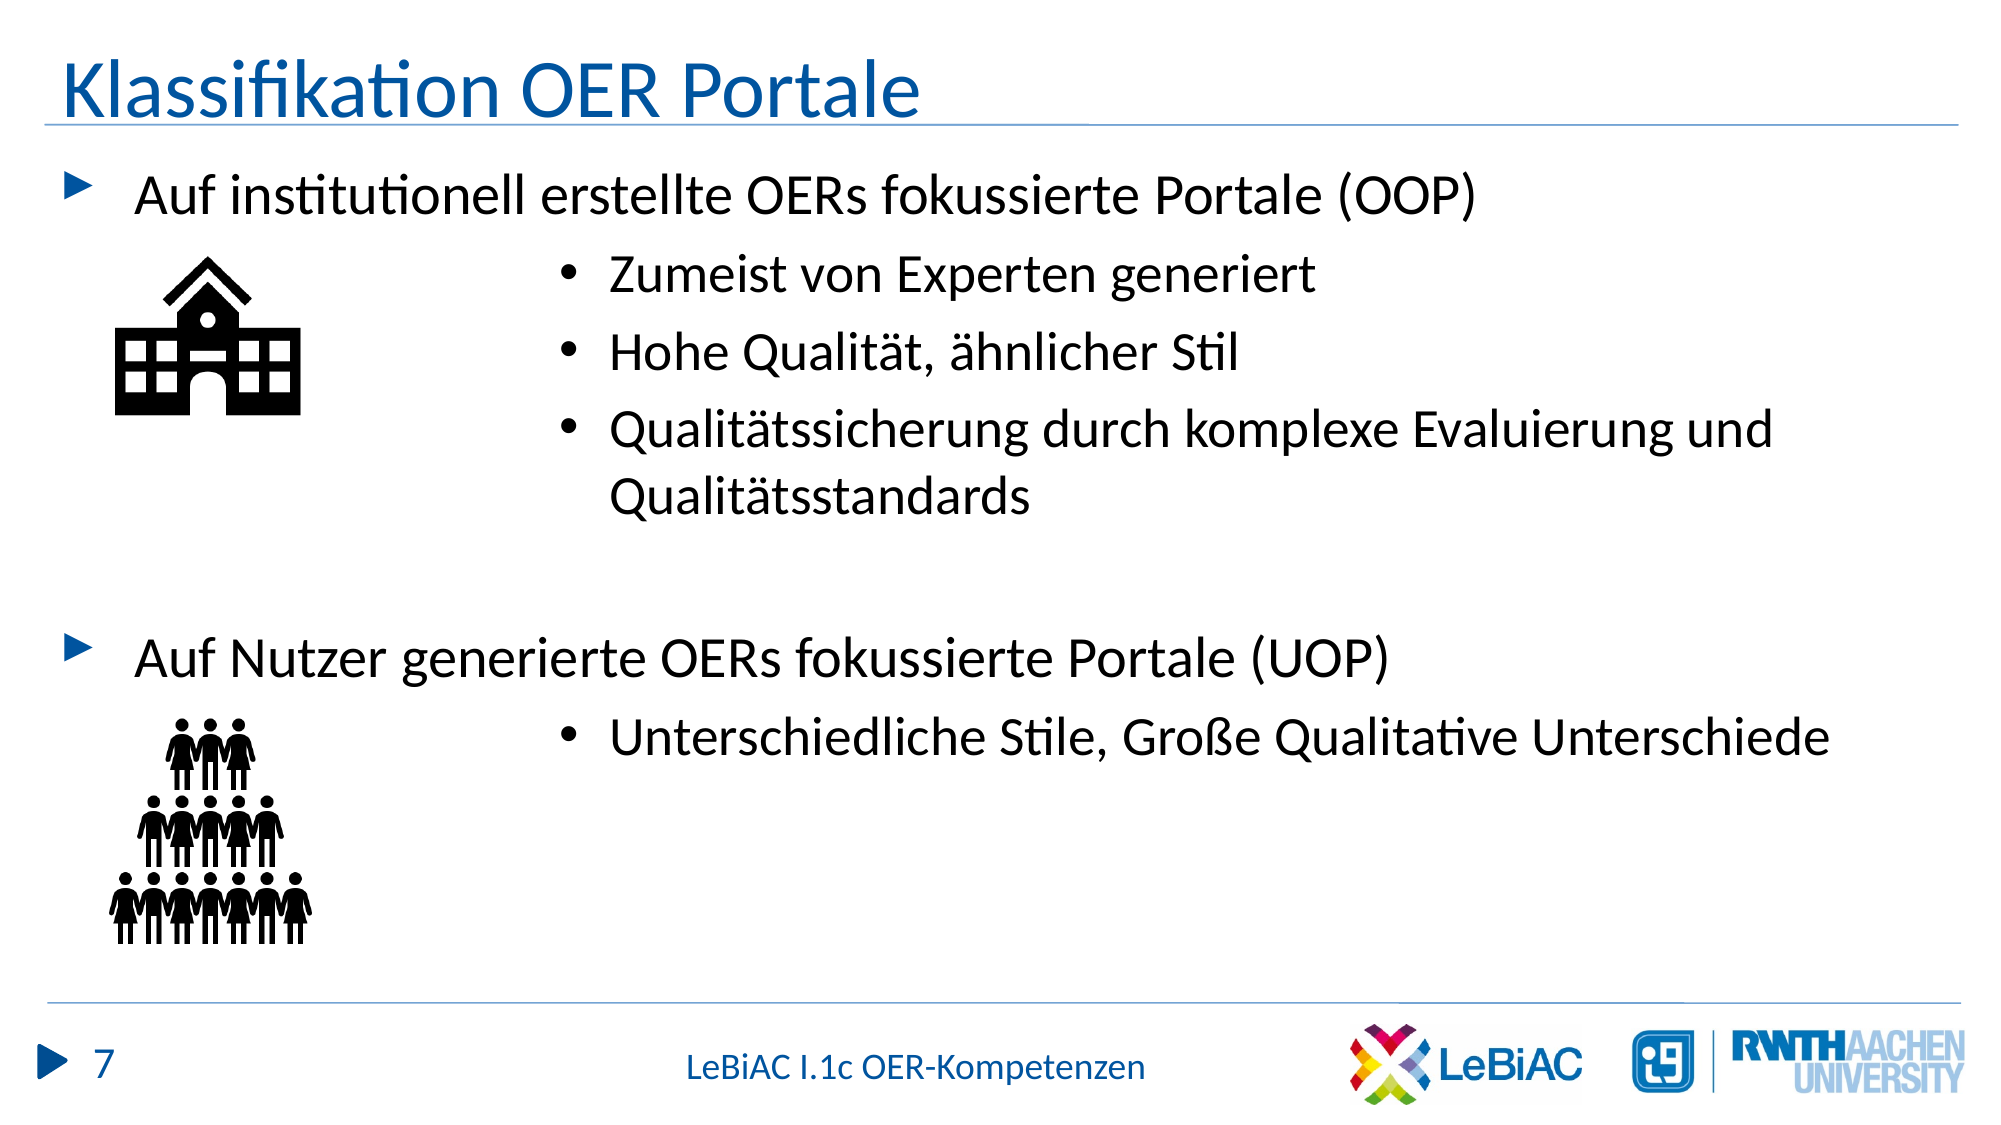

# Klassifikation OER Portale
Auf institutionell erstellte OERs fokussierte Portale (OOP)
Zumeist von Experten generiert
Hohe Qualität, ähnlicher Stil
Qualitätssicherung durch komplexe Evaluierung und Qualitätsstandards
Auf Nutzer generierte OERs fokussierte Portale (UOP)
Unterschiedliche Stile, Große Qualitative Unterschiede